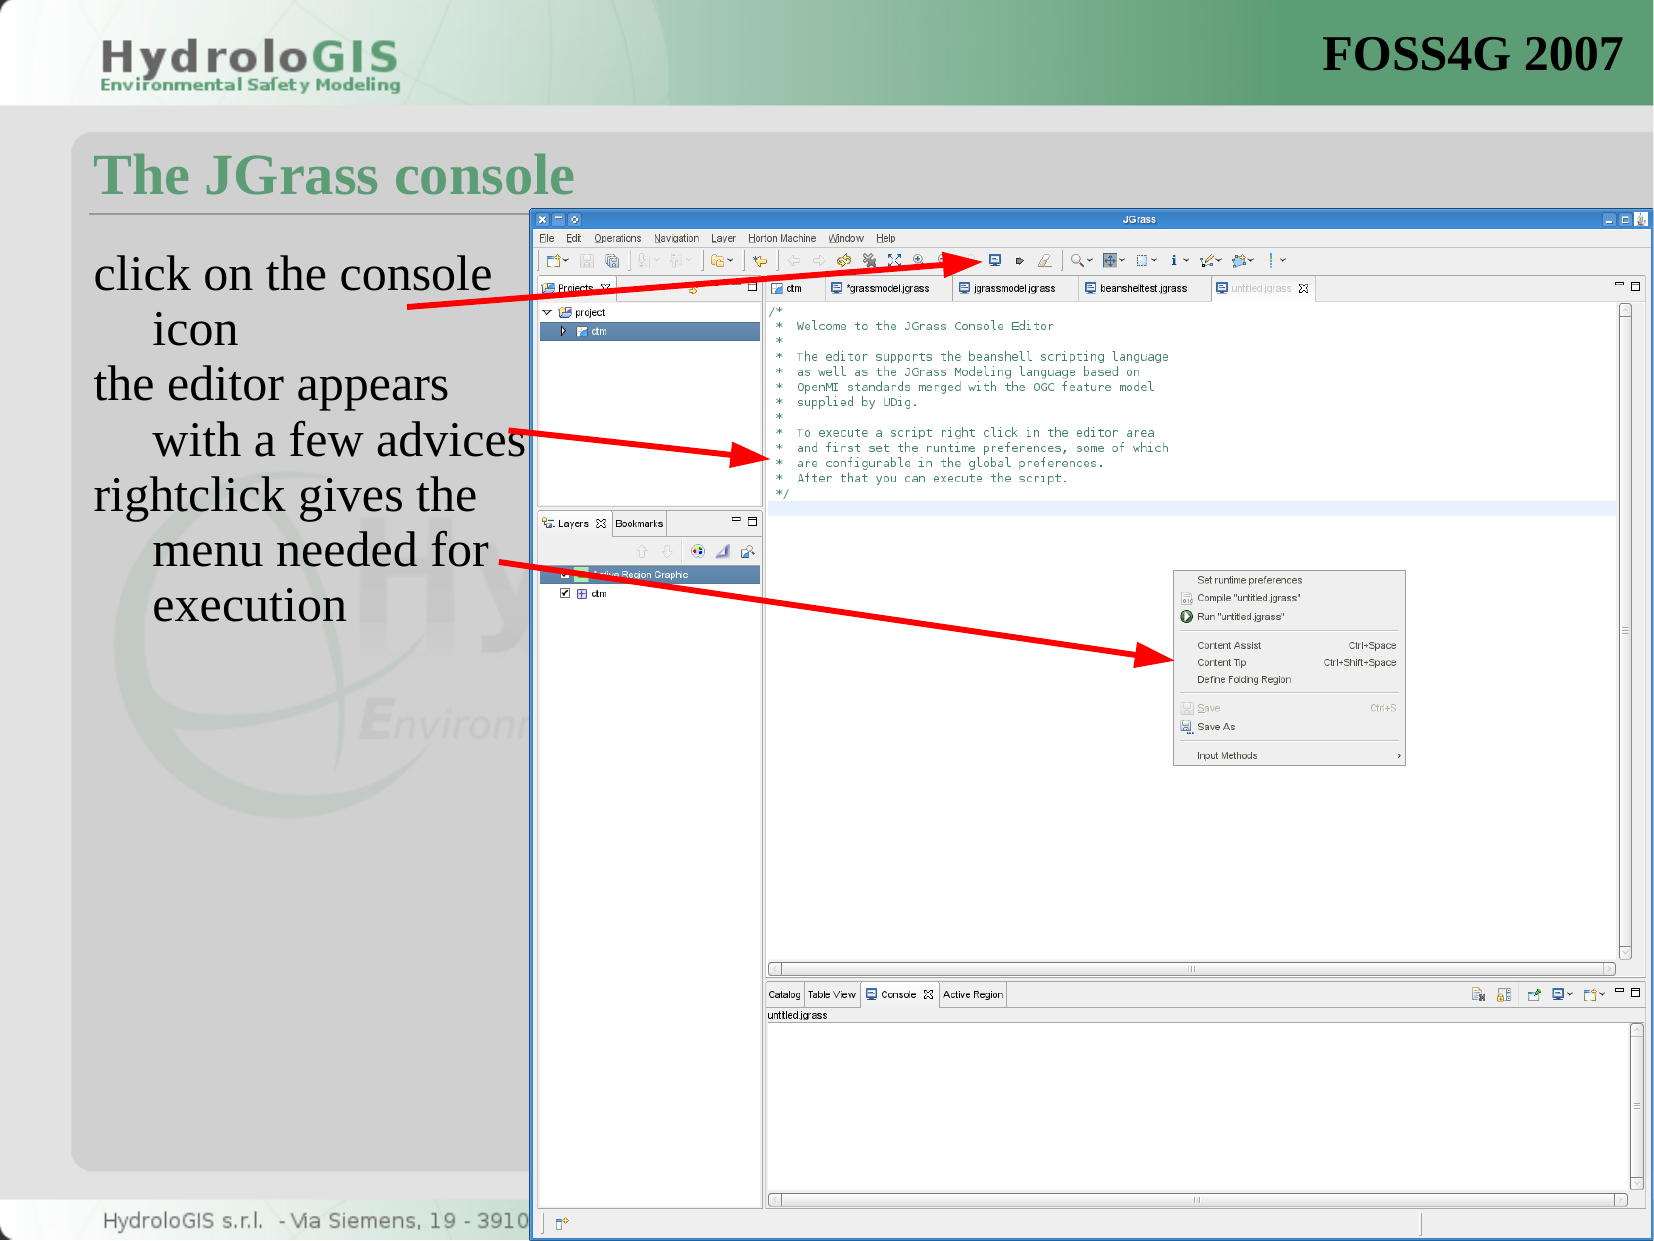

# The JGrass console
click on the console icon
the editor appears with a few advices
rightclick gives the menu needed for execution